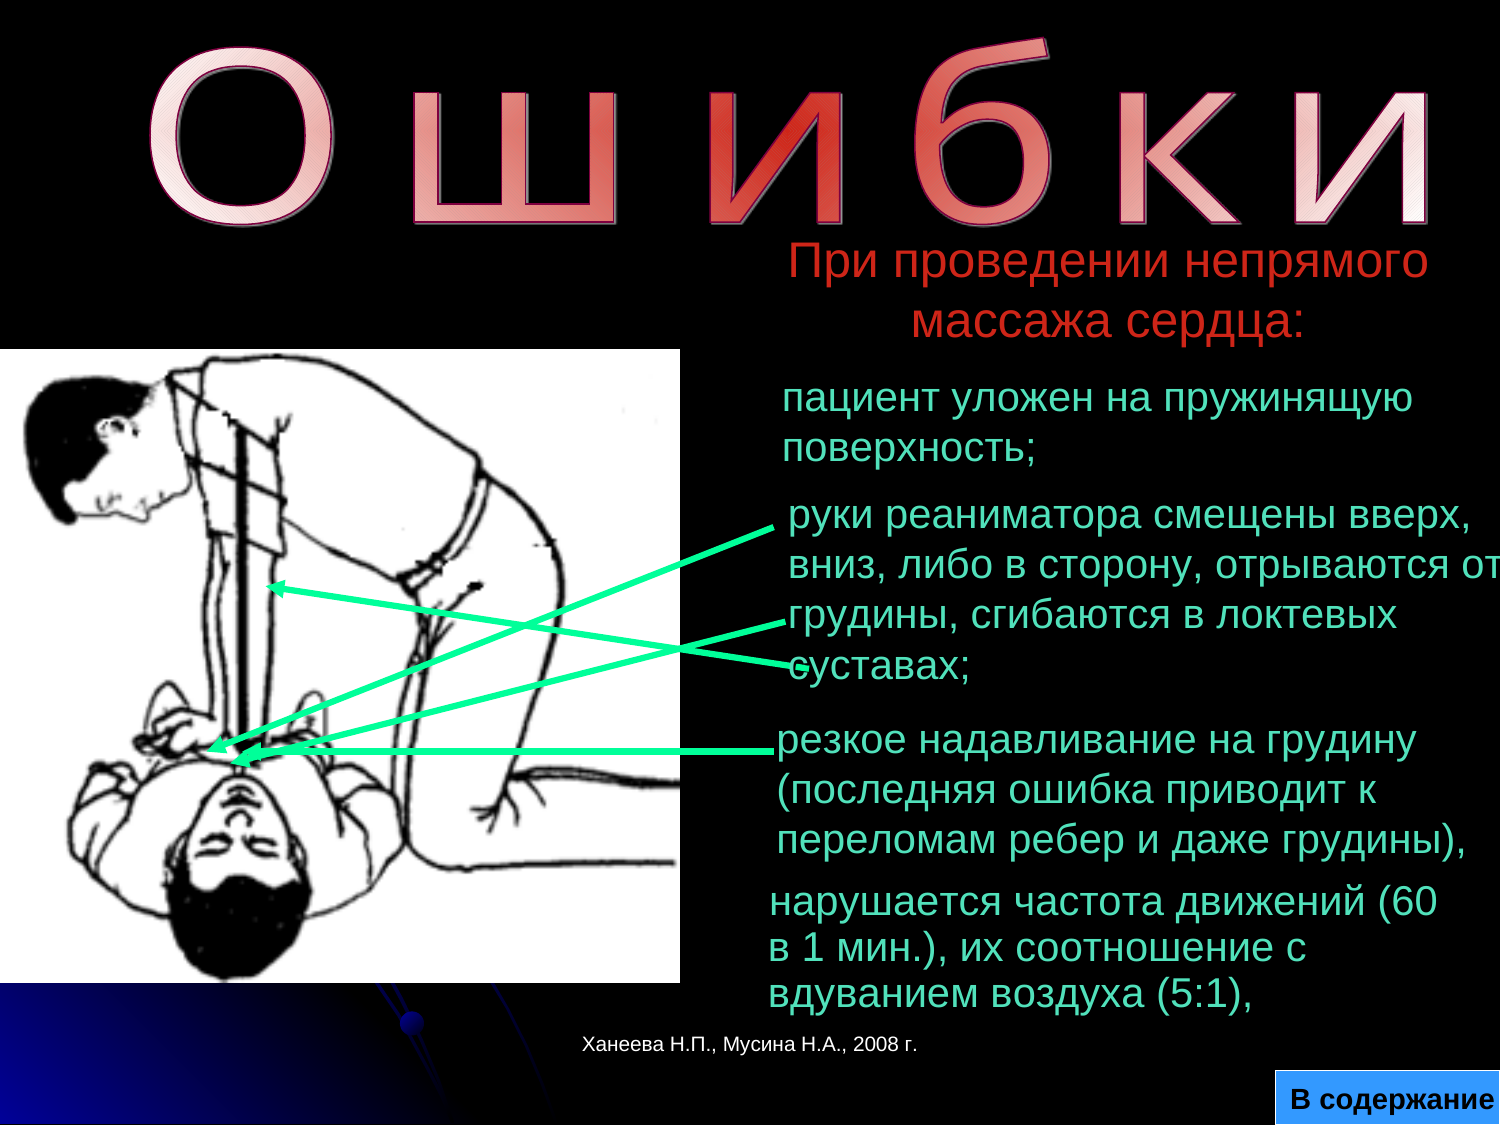

Ошибки
При проведении непрямого массажа сердца:
пациент уложен на пружинящую поверхность;
руки реаниматора смещены вверх, вниз, либо в сторону, отрываются от грудины, сгибаются в локтевых суставах;
резкое надавливание на грудину (последняя ошибка приводит к переломам ребер и даже грудины),
# нарушается частота движений (60 в 1 мин.), их соотношение с вдуванием воздуха (5:1),
Ханеева Н.П., Мусина Н.А., 2008 г.
В содержание